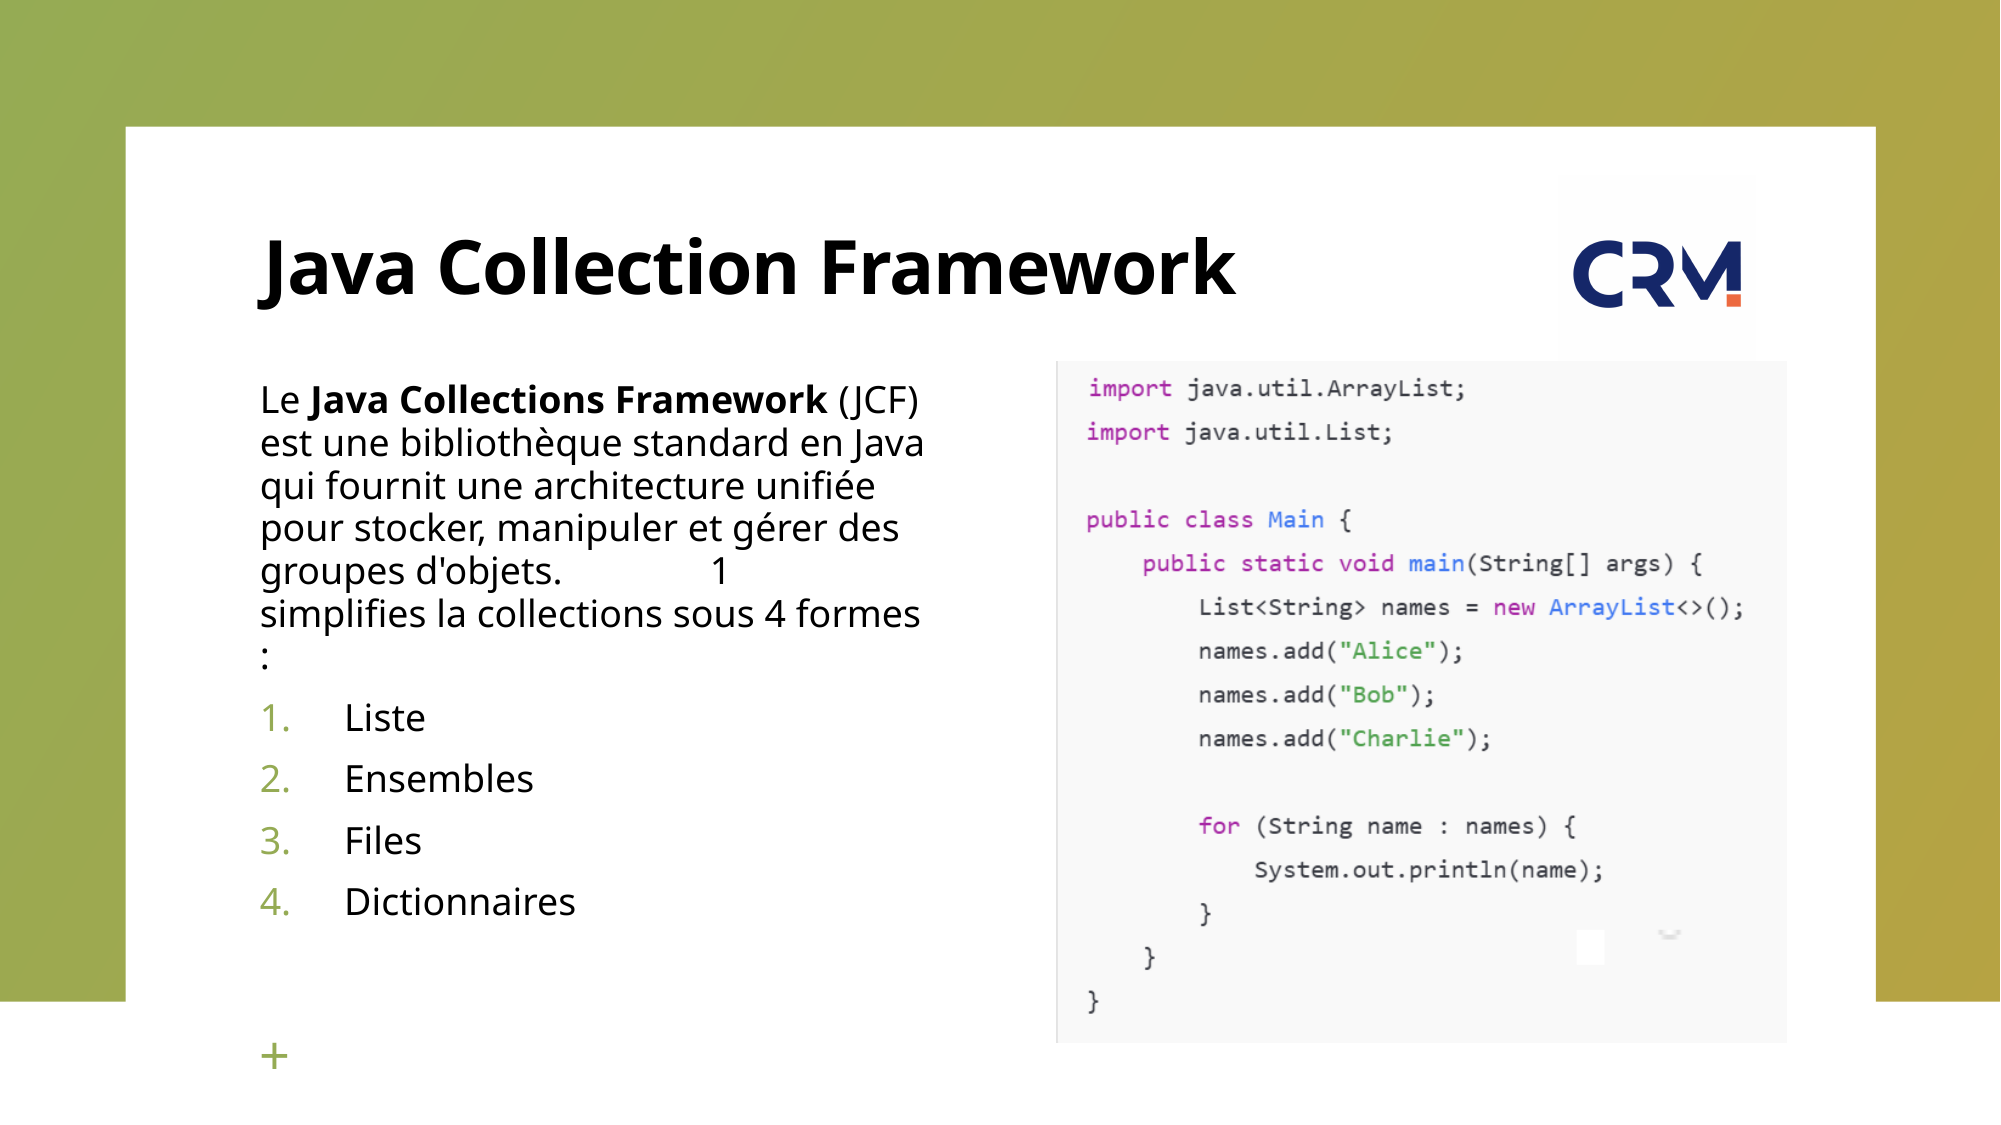

# Java Collection Framework
Le Java Collections Framework (JCF) est une bibliothèque standard en Java qui fournit une architecture unifiée pour stocker, manipuler et gérer des groupes d'objets. 		1	 simplifies la collections sous 4 formes :
Liste
Ensembles
Files
Dictionnaires